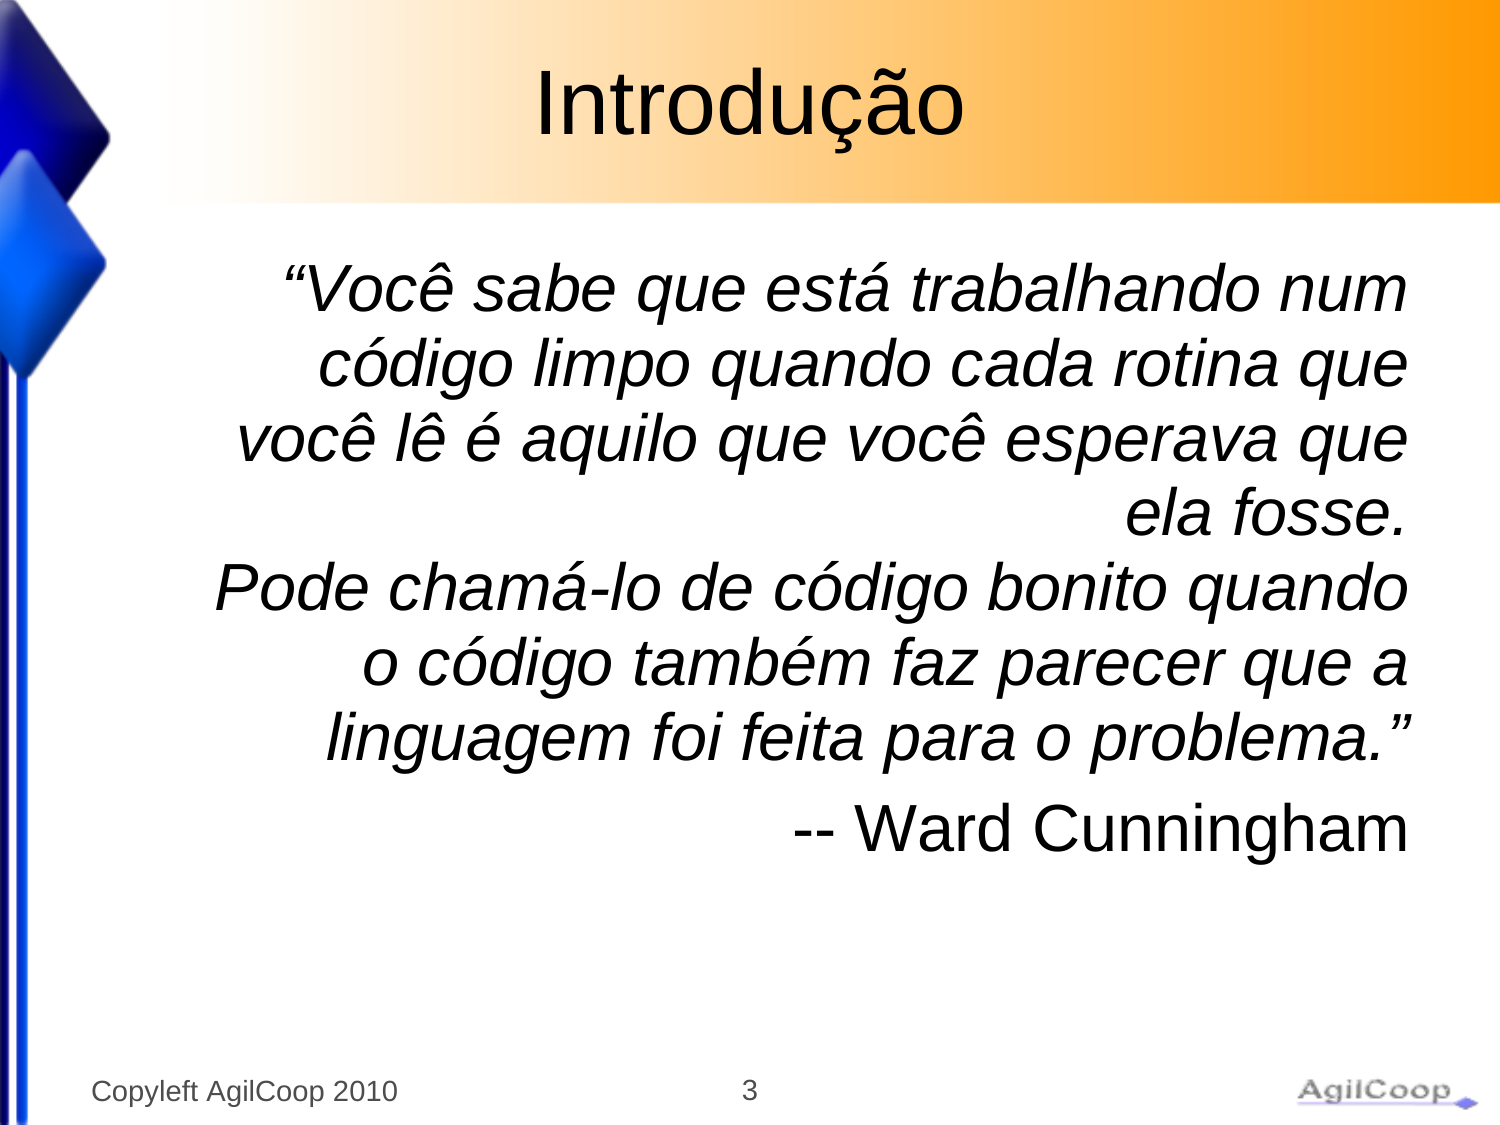

# Introdução
“Você sabe que está trabalhando num código limpo quando cada rotina que você lê é aquilo que você esperava que ela fosse.
Pode chamá-lo de código bonito quando o código também faz parecer que a linguagem foi feita para o problema.”
-- Ward Cunningham
Copyleft AgilCoop 2010
3